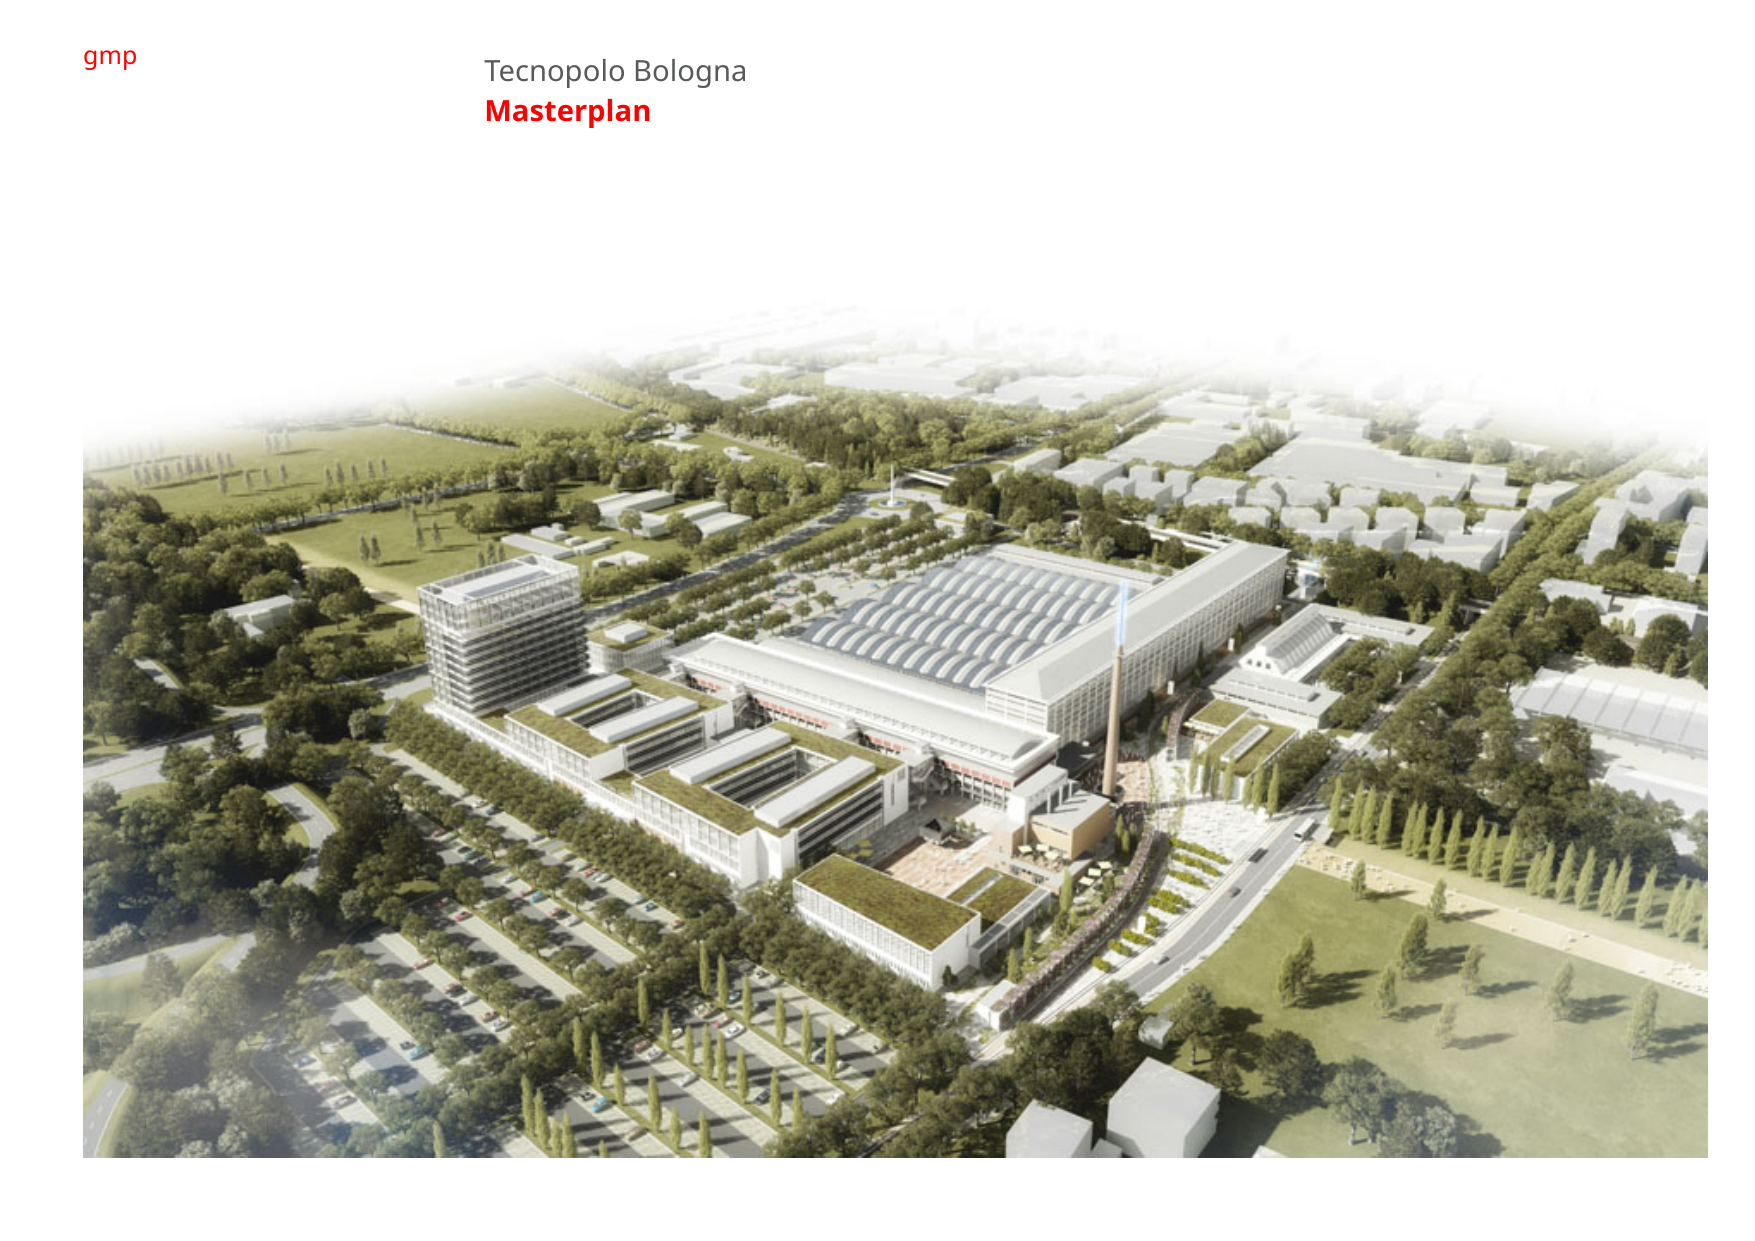

# Masterplan
Bildformat 1
26,9 x 16,5 cm
Höhe kann variieren,
bitte immer unten an
der Linie ausrichten